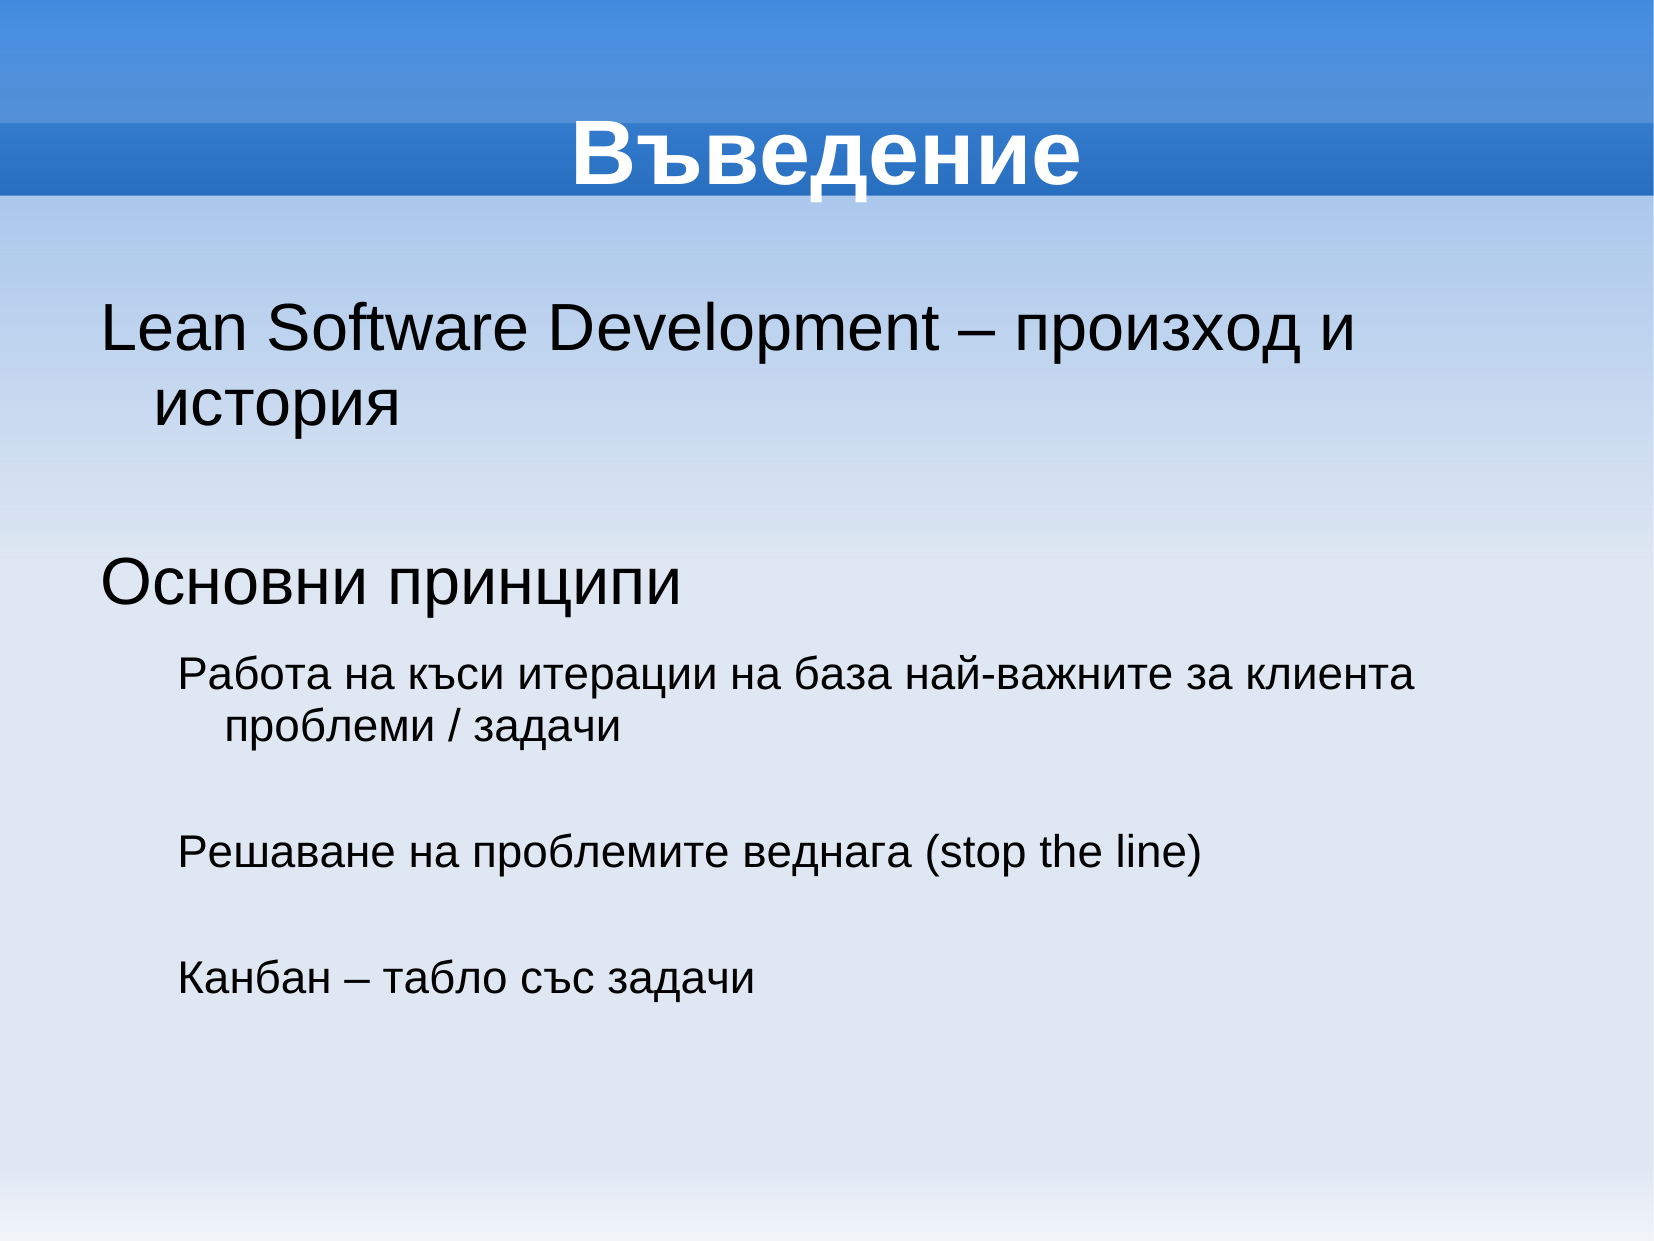

# Въведение
Lean Software Development – произход и история
Основни принципи
Работа на къси итерации на база най-важните за клиента проблеми / задачи
Решаване на проблемите веднага (stop the line)
Канбан – табло със задачи